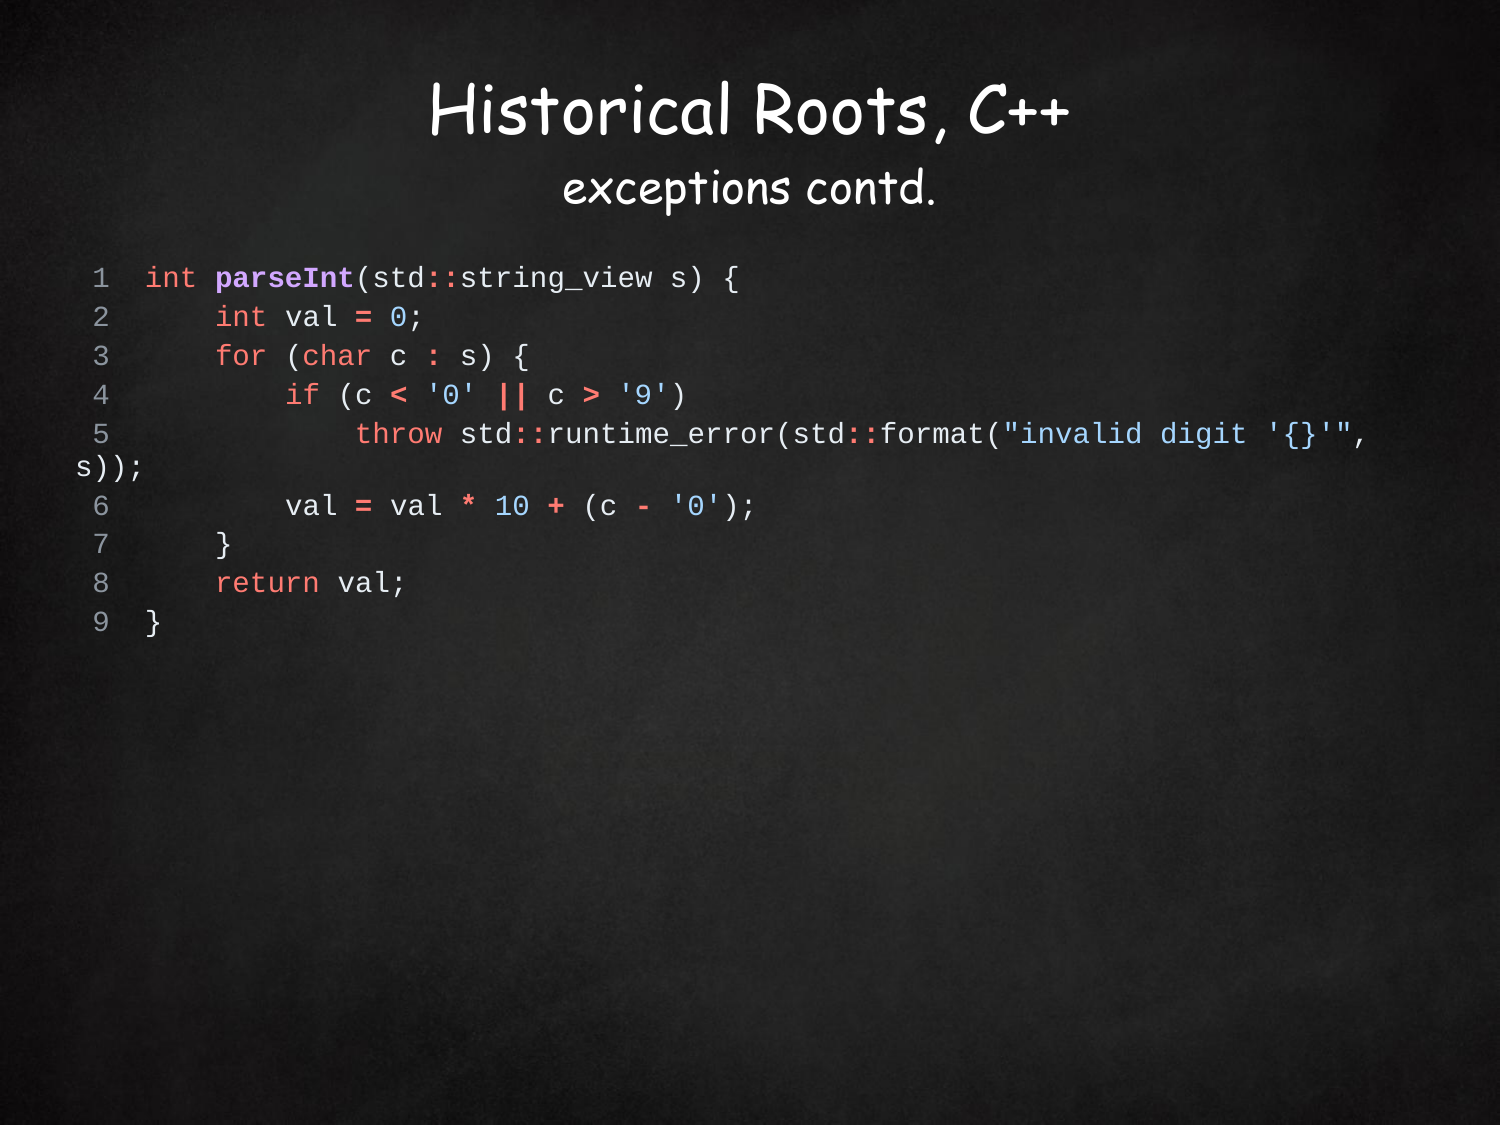

# Historical Roots, C++ exceptions contd.
 1 int parseInt(std::string_view s) {
 2 int val = 0;
 3 for (char c : s) {
 4 if (c < '0' || c > '9')
 5 throw std::runtime_error(std::format("invalid digit '{}'", s));
 6 val = val * 10 + (c - '0');
 7 }
 8 return val;
 9 }